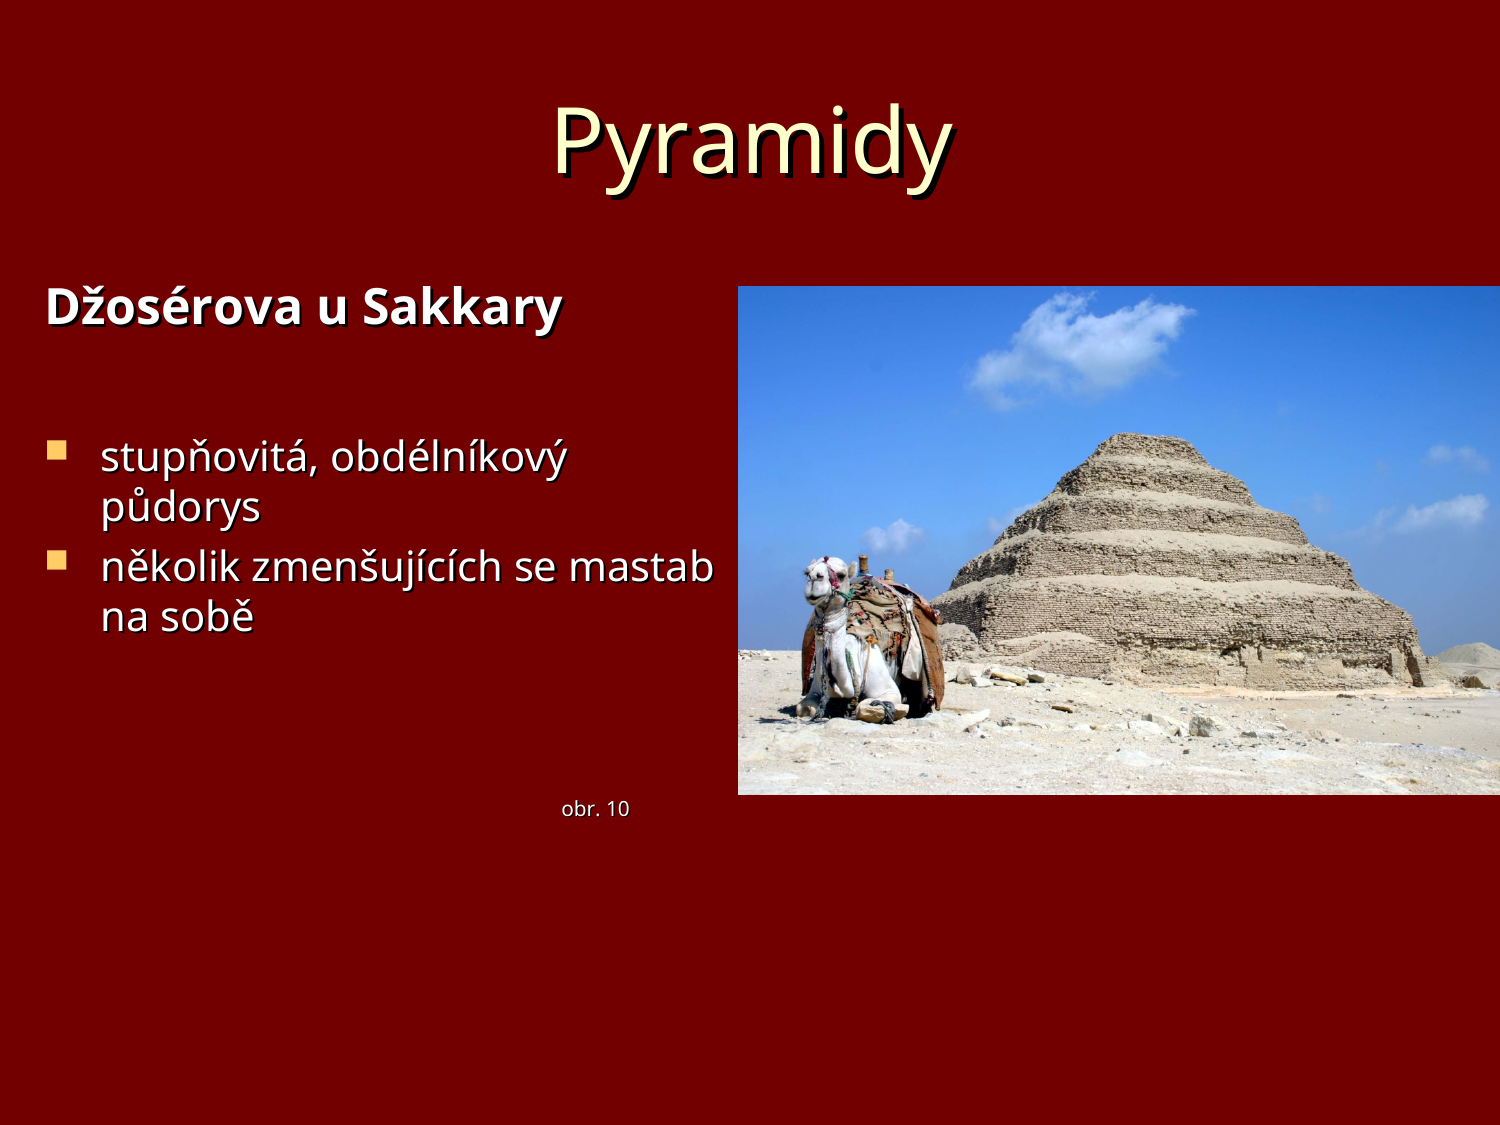

# Pyramidy
Džosérova u Sakkary
stupňovitá, obdélníkový půdorys
několik zmenšujících se mastab na sobě
 obr. 10